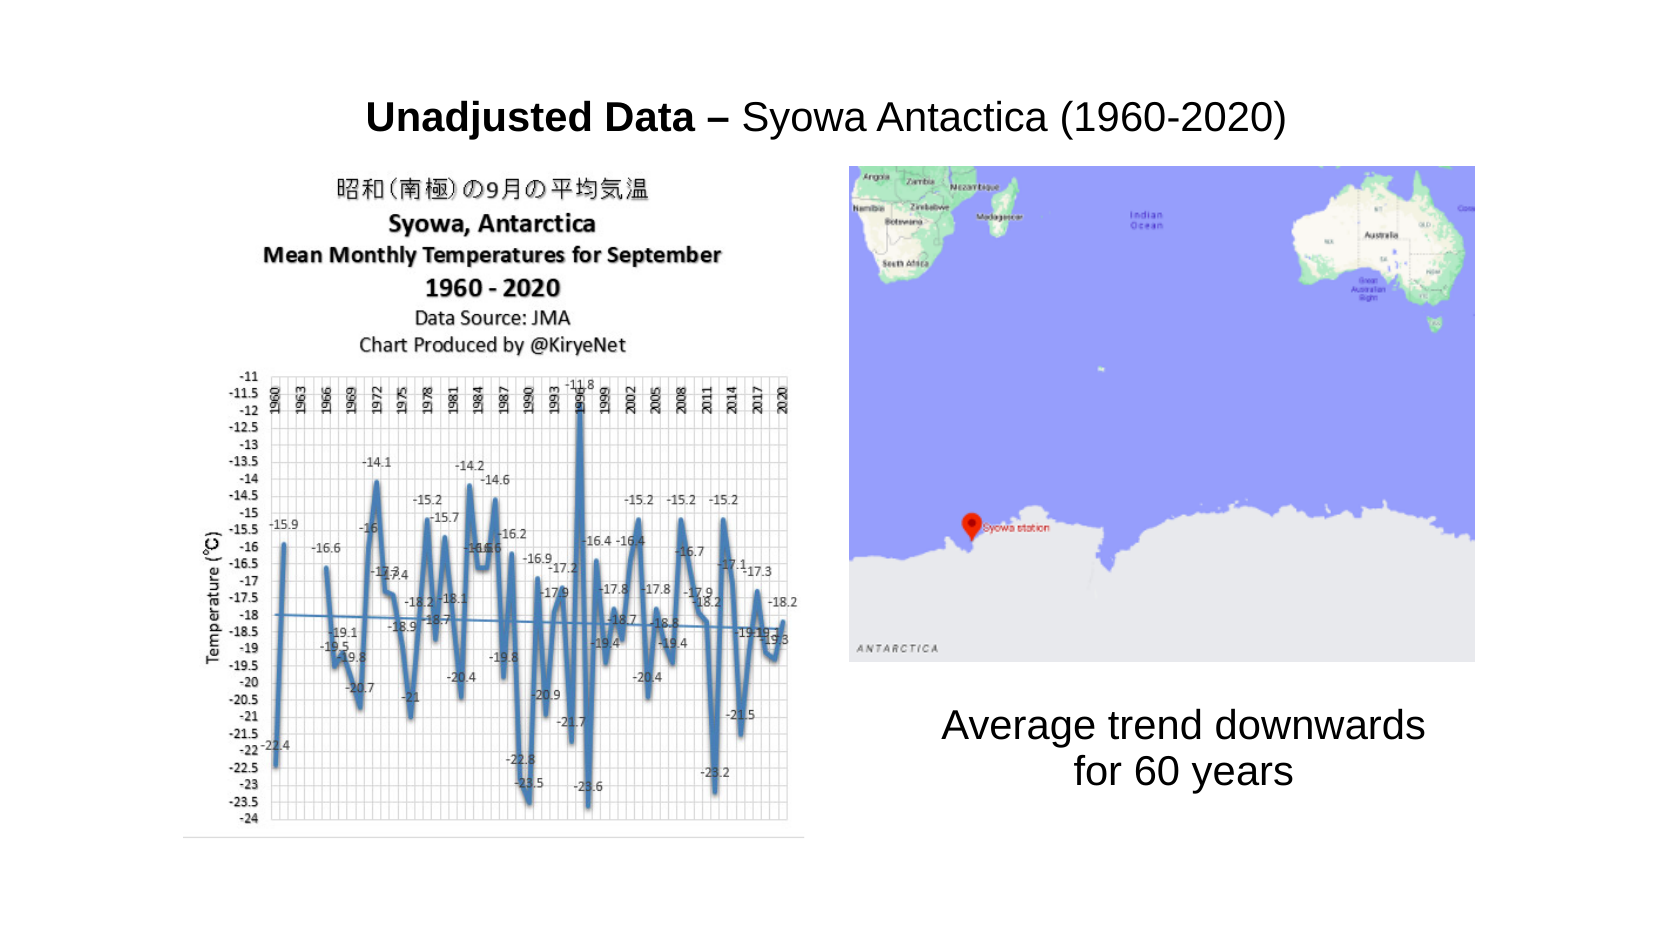

Unadjusted Data – Syowa Antactica (1960-2020)
Average trend downwards
for 60 years